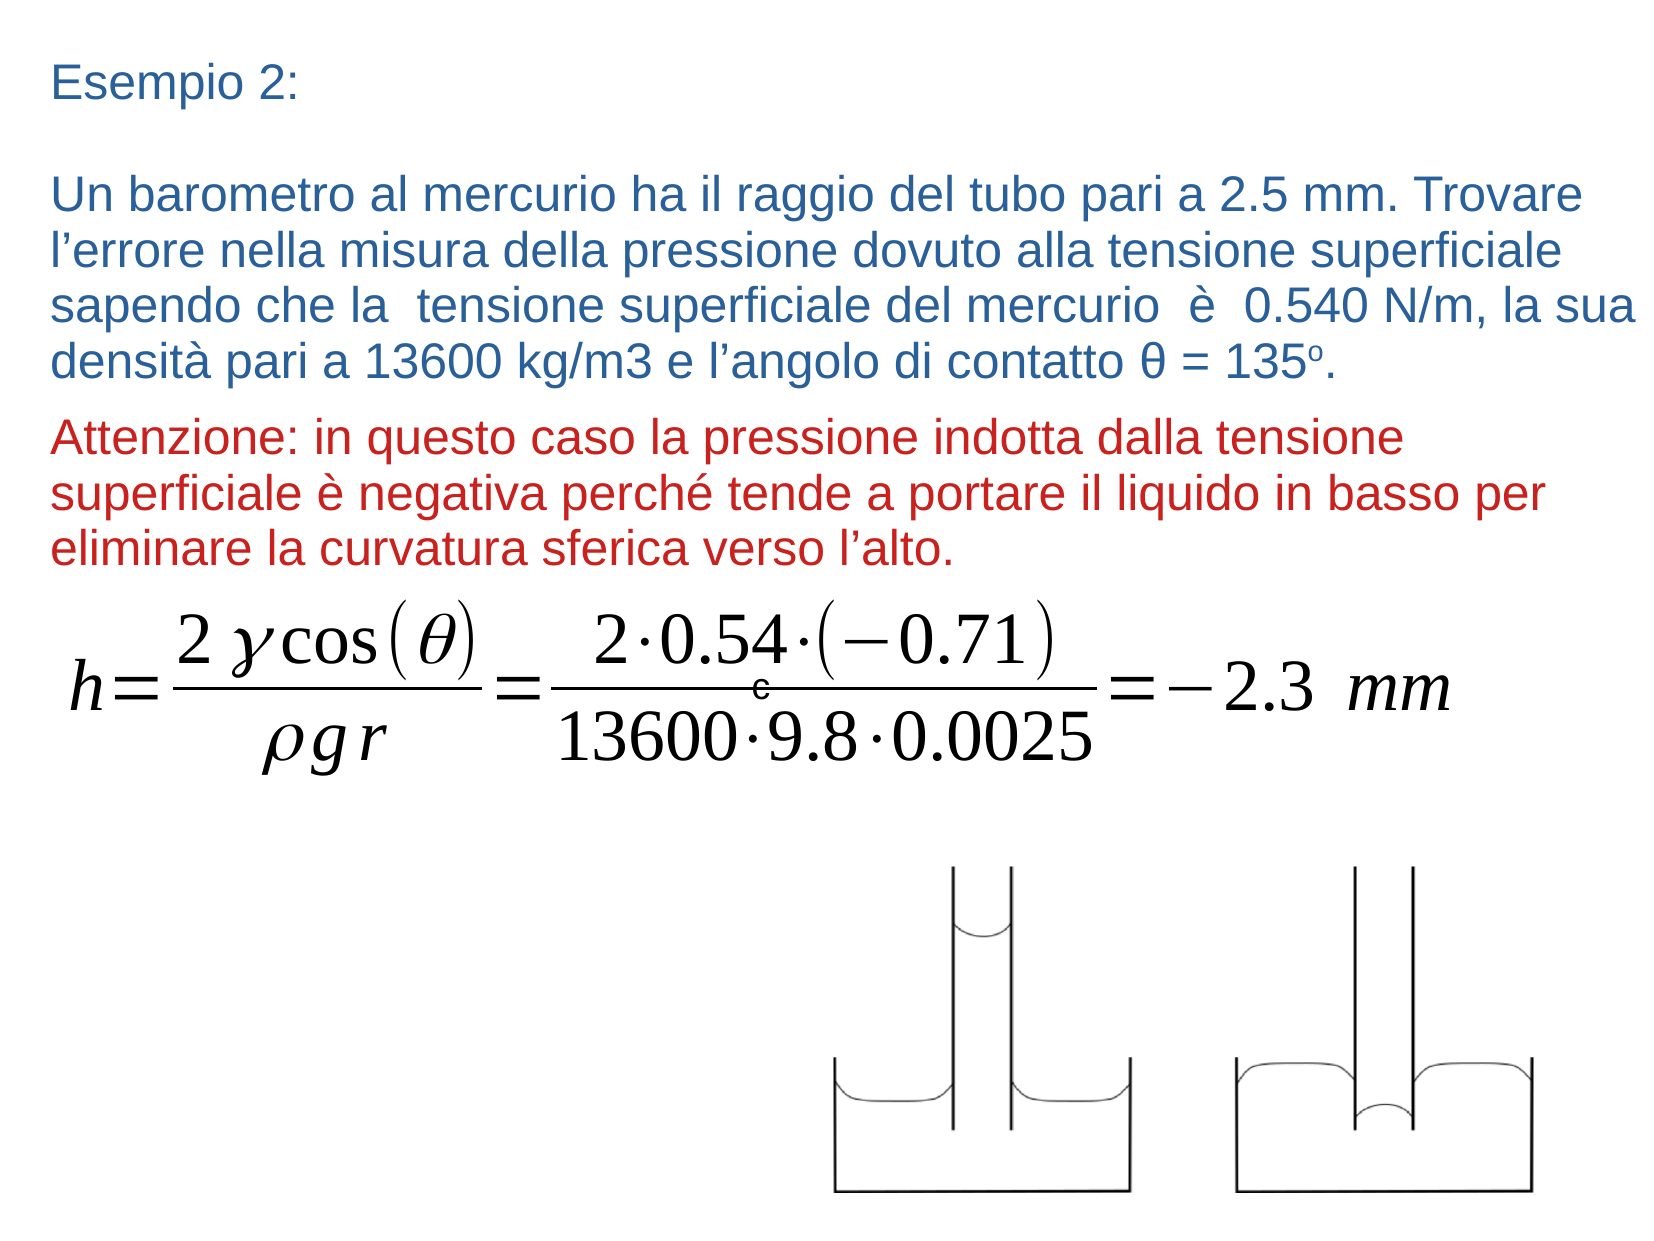

Esempio 2:
Un barometro al mercurio ha il raggio del tubo pari a 2.5 mm. Trovare l’errore nella misura della pressione dovuto alla tensione superficiale sapendo che la tensione superficiale del mercurio è 0.540 N/m, la sua densità pari a 13600 kg/m3 e l’angolo di contatto θ = 135o.
Attenzione: in questo caso la pressione indotta dalla tensione superficiale è negativa perché tende a portare il liquido in basso per eliminare la curvatura sferica verso l’alto.